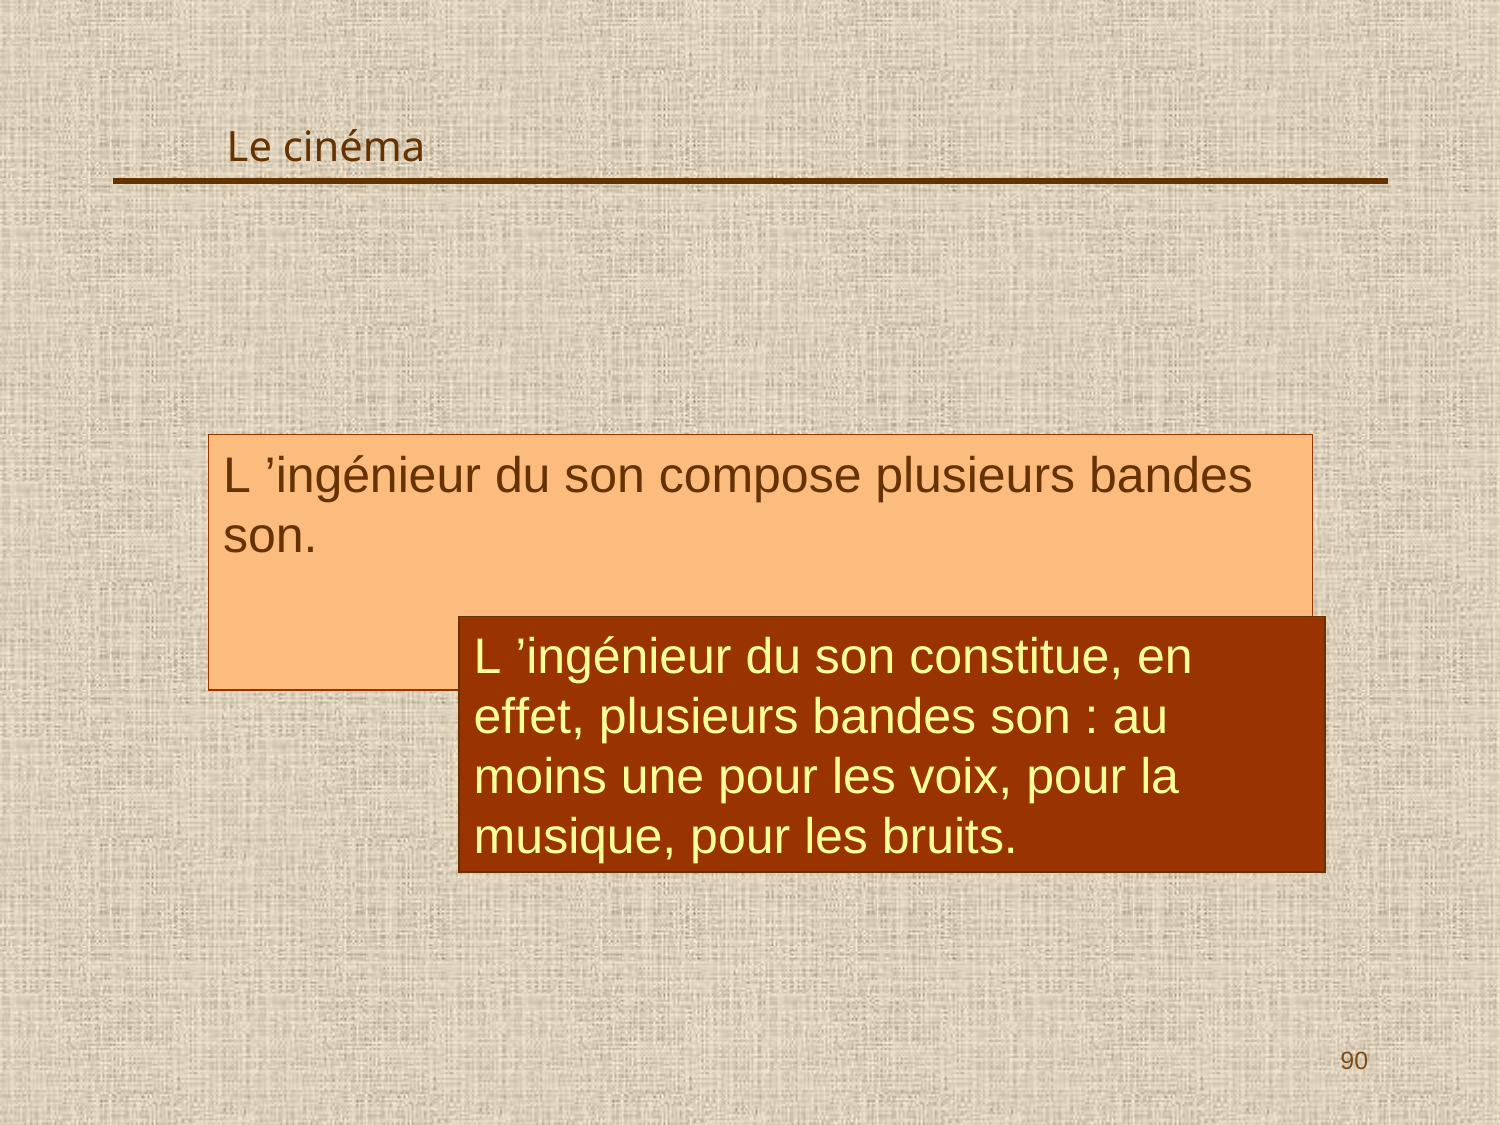

Le cinéma
L ’ingénieur du son compose plusieurs bandes son.
V / F ?
L ’ingénieur du son constitue, en effet, plusieurs bandes son : au moins une pour les voix, pour la musique, pour les bruits.
90